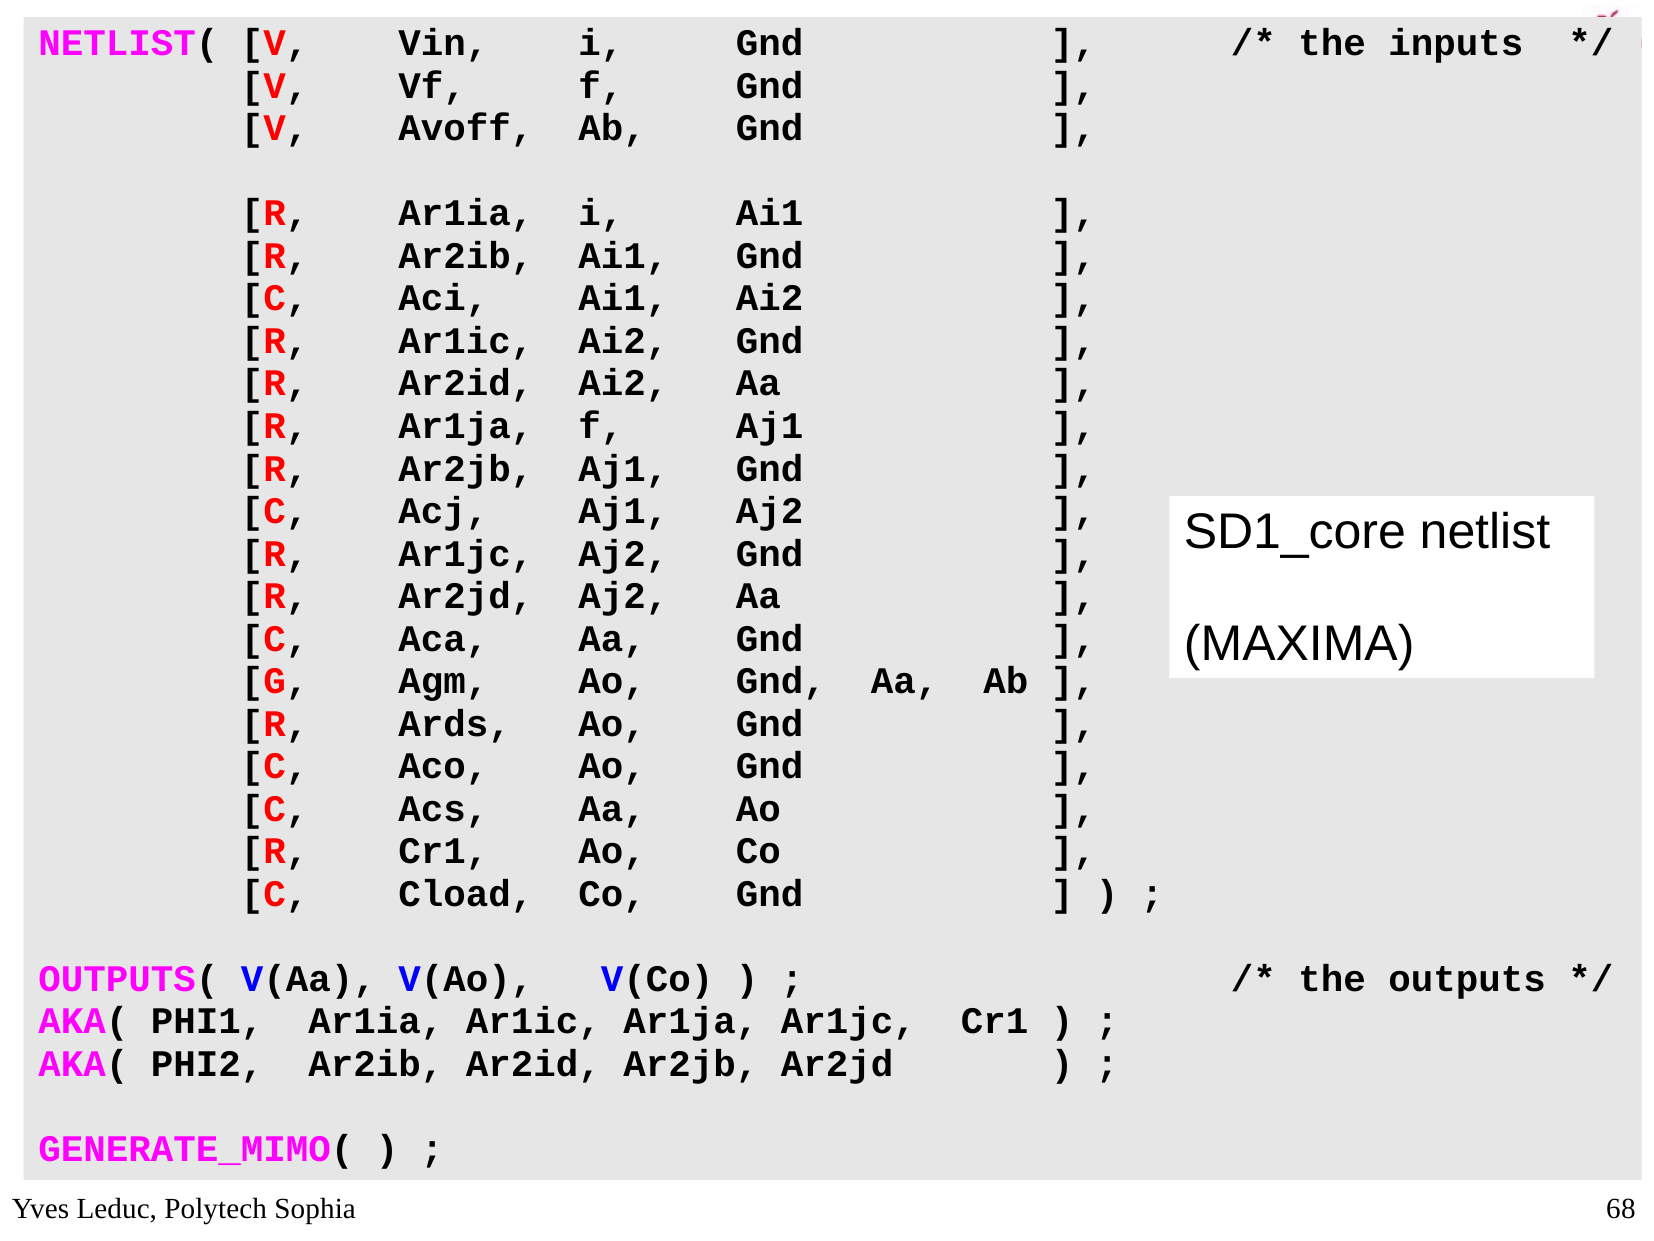

NETLIST( [V, Vin, i, Gnd ], /* the inputs */
 [V, Vf, f, Gnd ],
 [V, Avoff, Ab, Gnd ],
 [R, Ar1ia, i, Ai1 ],
 [R, Ar2ib, Ai1, Gnd ],
 [C, Aci, Ai1, Ai2 ],
 [R, Ar1ic, Ai2, Gnd ],
 [R, Ar2id, Ai2, Aa ],
 [R, Ar1ja, f, Aj1 ],
 [R, Ar2jb, Aj1, Gnd ],
 [C, Acj, Aj1, Aj2 ],
 [R, Ar1jc, Aj2, Gnd ],
 [R, Ar2jd, Aj2, Aa ],
 [C, Aca, Aa, Gnd ],
 [G, Agm, Ao, Gnd, Aa, Ab ],
 [R, Ards, Ao, Gnd ],
 [C, Aco, Ao, Gnd ],
 [C, Acs, Aa, Ao ],
 [R, Cr1, Ao, Co ],
 [C, Cload, Co, Gnd ] ) ;
OUTPUTS( V(Aa), V(Ao), V(Co) ) ; /* the outputs */
AKA( PHI1, Ar1ia, Ar1ic, Ar1ja, Ar1jc, Cr1 ) ;
AKA( PHI2, Ar2ib, Ar2id, Ar2jb, Ar2jd ) ;
GENERATE_MIMO( ) ;
SD1_core netlist
(MAXIMA)
Yves Leduc, Polytech Sophia
68